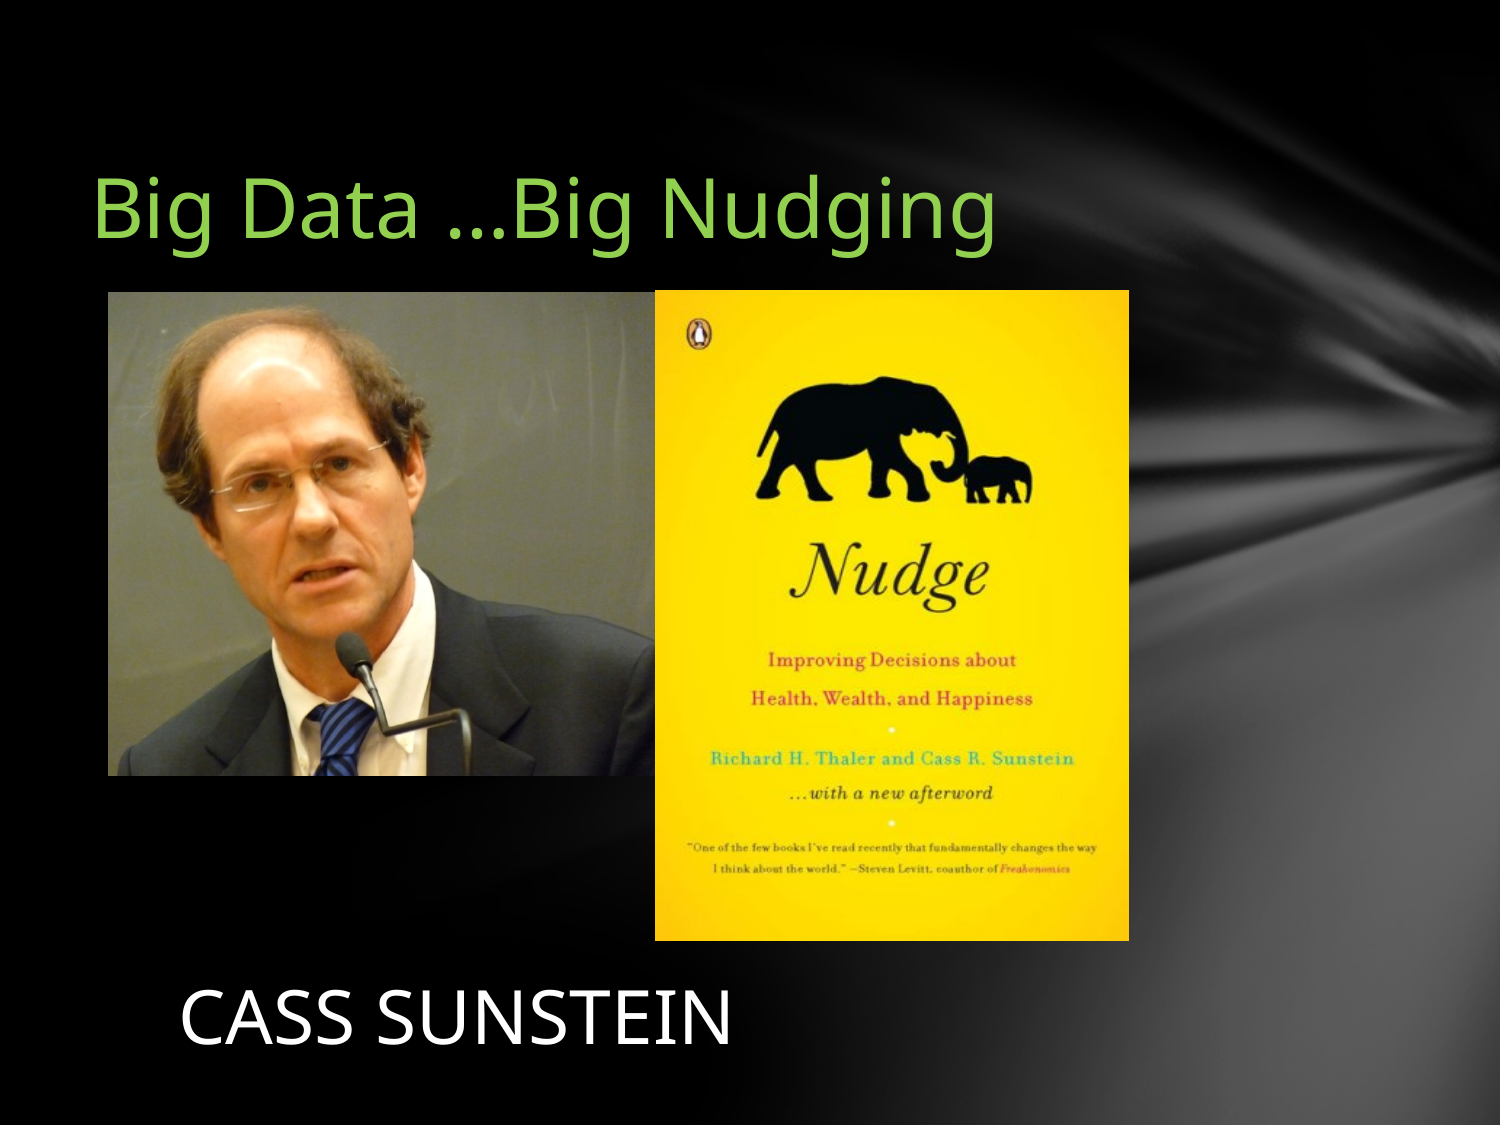

# Big Data …Big Nudging
CASS SUNSTEIN